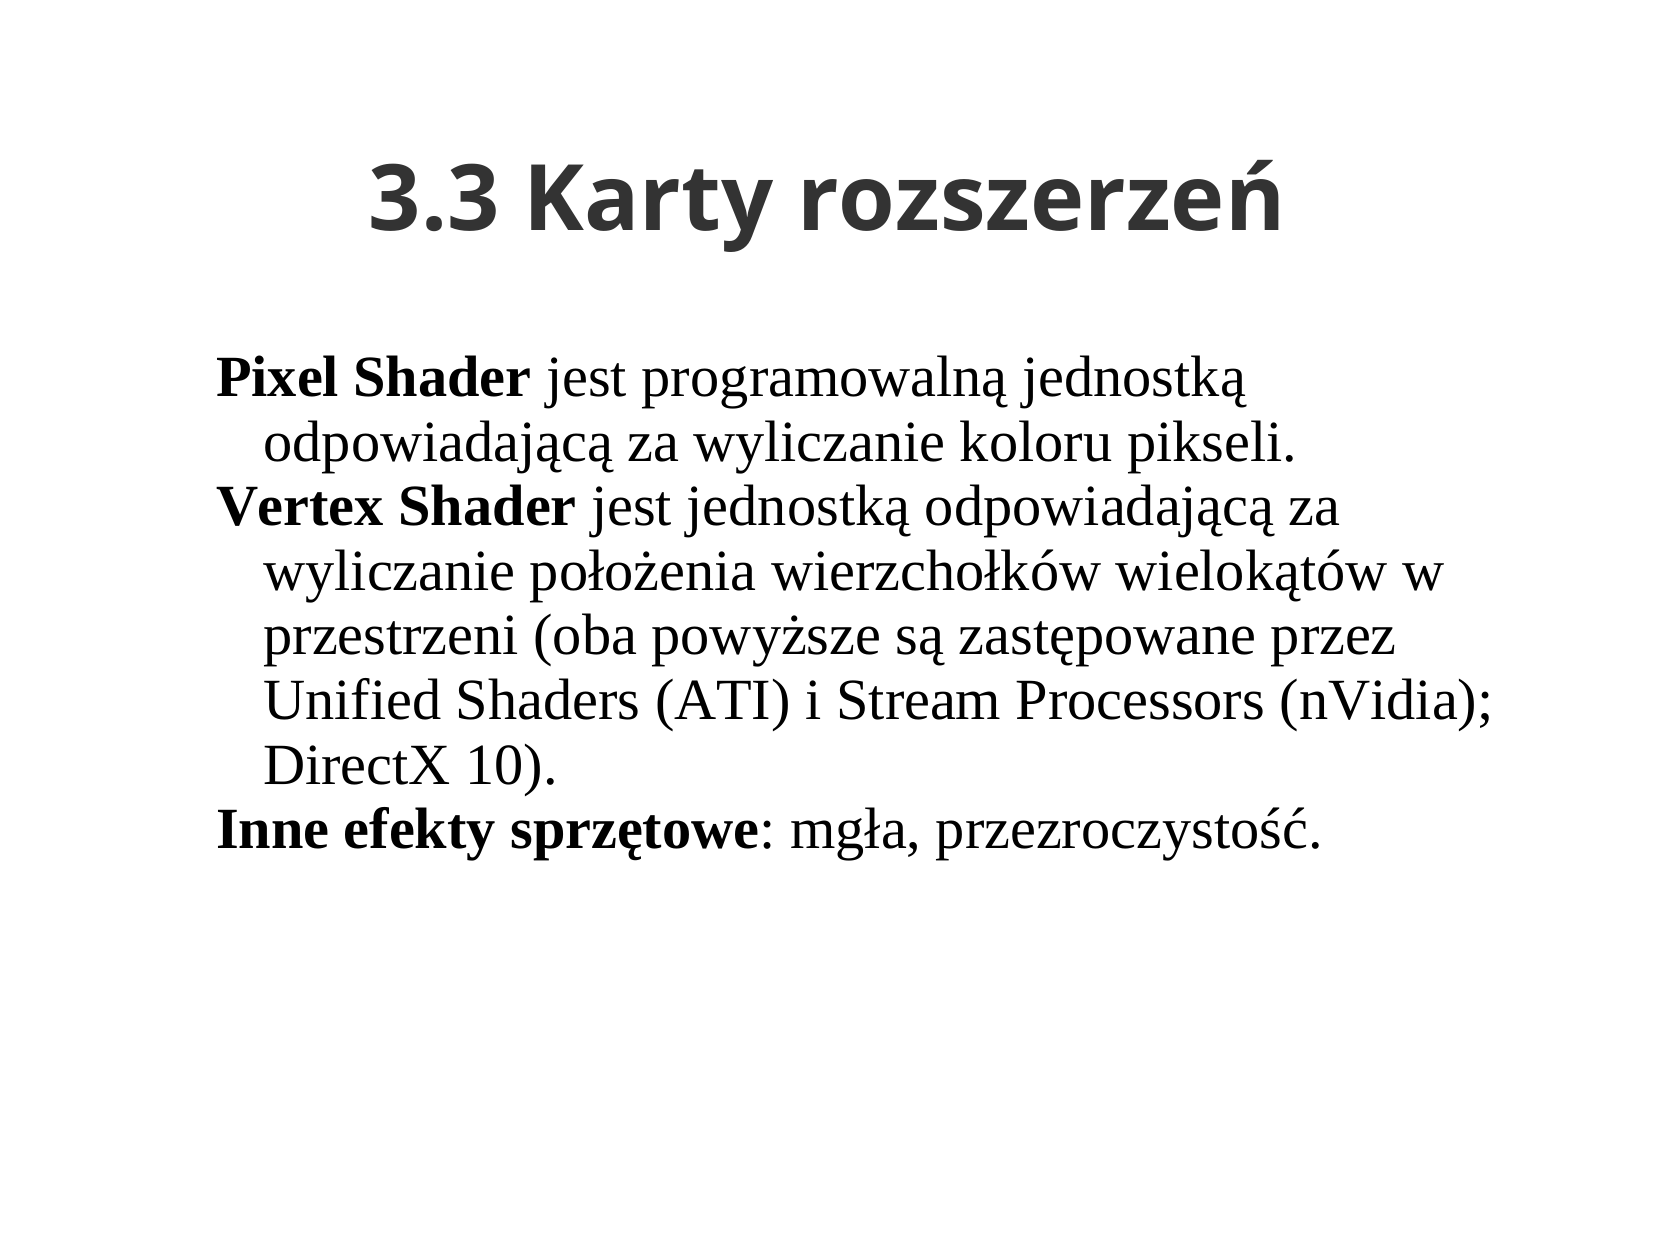

# 3.3 Karty rozszerzeń
Pixel Shader jest programowalną jednostką odpowiadającą za wyliczanie koloru pikseli.
Vertex Shader jest jednostką odpowiadającą za wyliczanie położenia wierzchołków wielokątów w przestrzeni (oba powyższe są zastępowane przez Unified Shaders (ATI) i Stream Processors (nVidia); DirectX 10).
Inne efekty sprzętowe: mgła, przezroczystość.